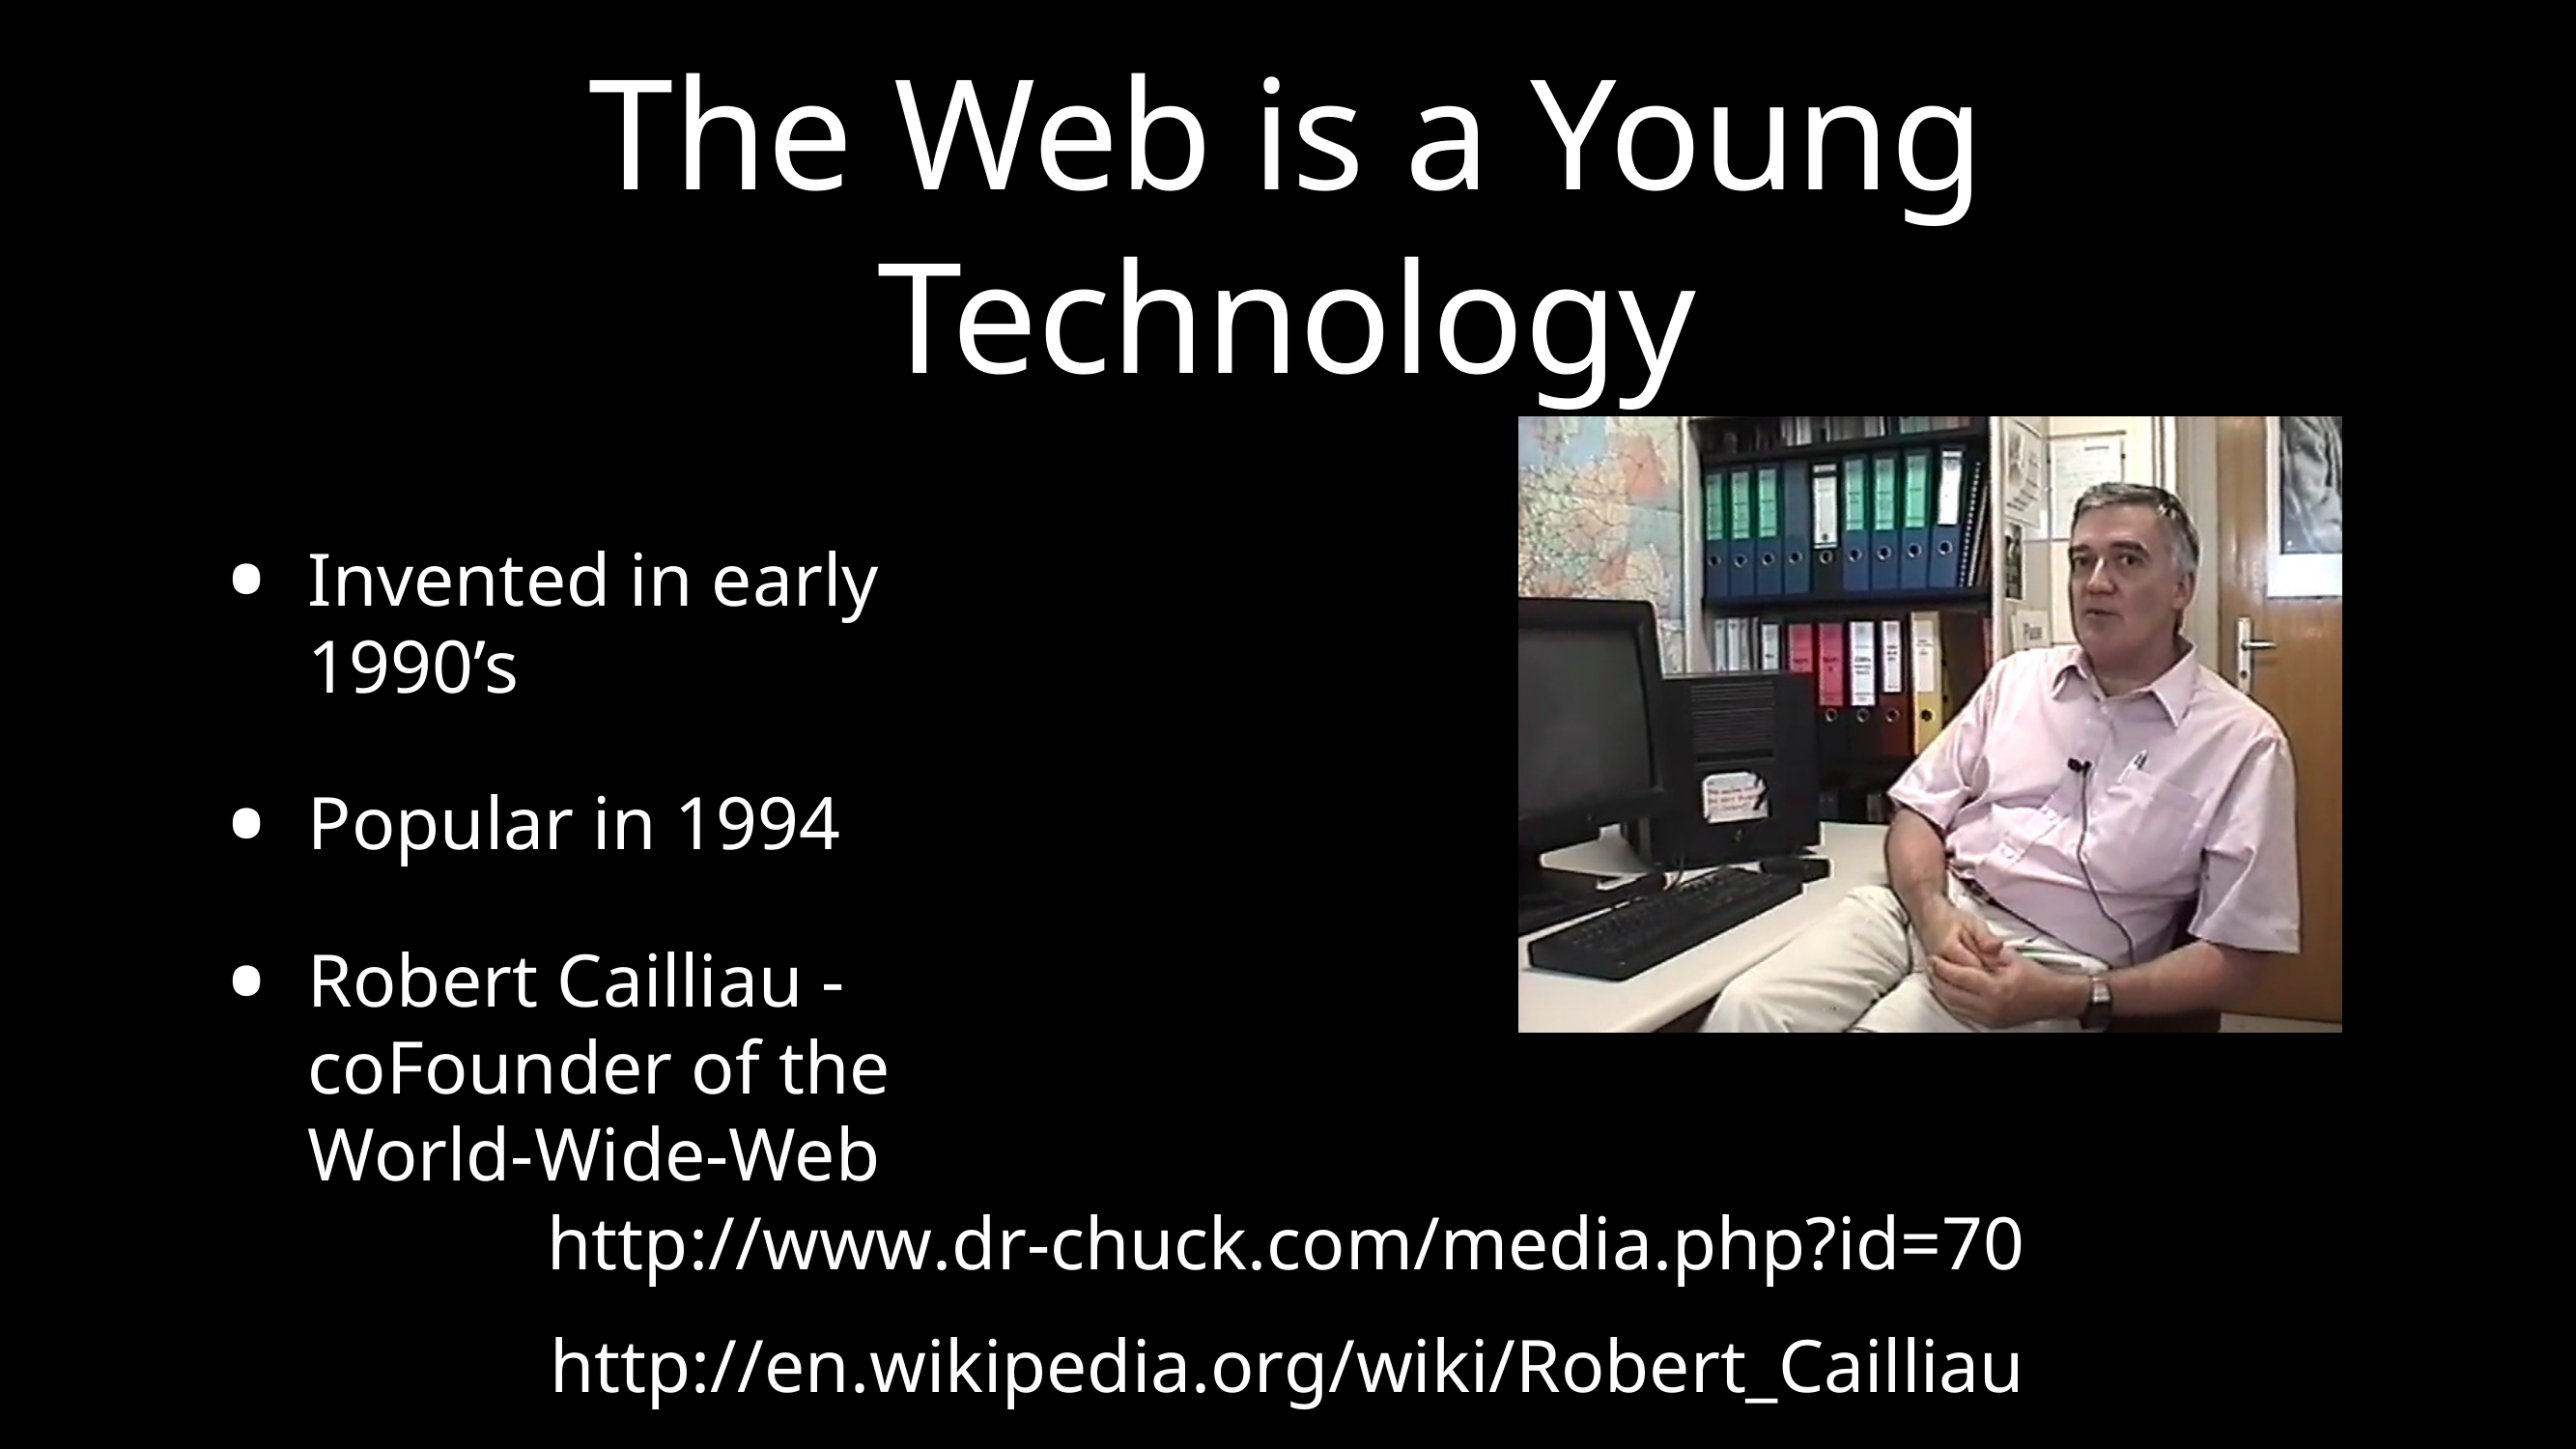

# The Web is a Young Technology
Invented in early 1990’s
Popular in 1994
Robert Cailliau - coFounder of the World-Wide-Web
http://www.dr-chuck.com/media.php?id=70
http://en.wikipedia.org/wiki/Robert_Cailliau